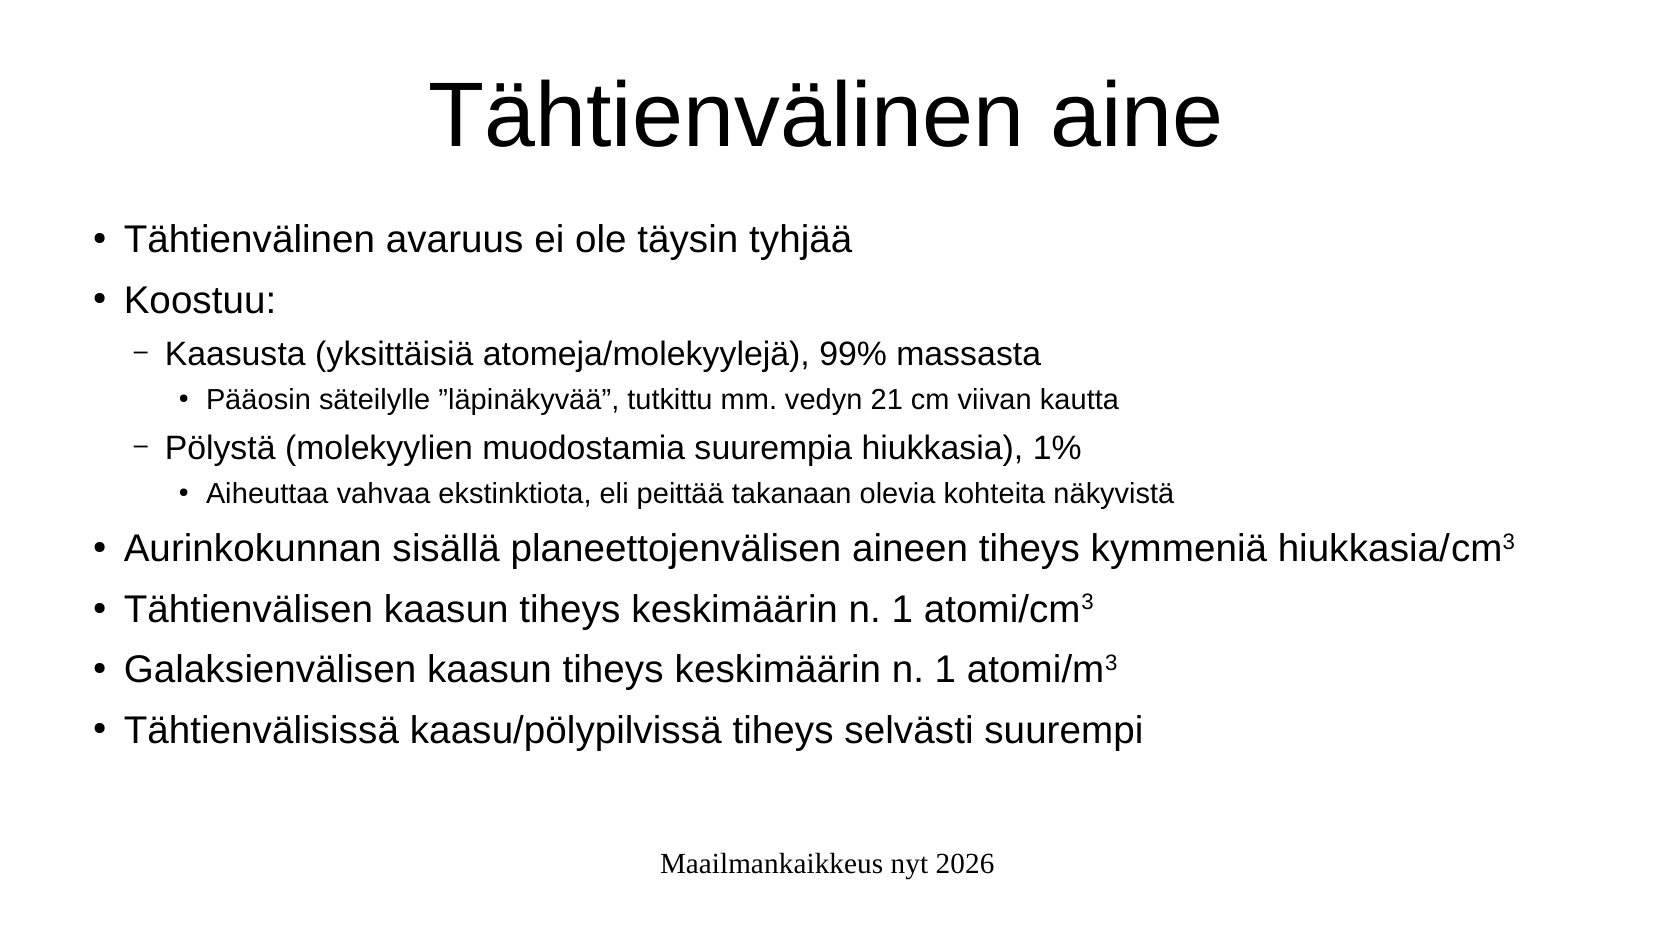

# Tähtienvälinen aine
Tähtienvälinen avaruus ei ole täysin tyhjää
Koostuu:
Kaasusta (yksittäisiä atomeja/molekyylejä), 99% massasta
Pääosin säteilylle ”läpinäkyvää”, tutkittu mm. vedyn 21 cm viivan kautta
Pölystä (molekyylien muodostamia suurempia hiukkasia), 1%
Aiheuttaa vahvaa ekstinktiota, eli peittää takanaan olevia kohteita näkyvistä
Aurinkokunnan sisällä planeettojenvälisen aineen tiheys kymmeniä hiukkasia/cm3
Tähtienvälisen kaasun tiheys keskimäärin n. 1 atomi/cm3
Galaksienvälisen kaasun tiheys keskimäärin n. 1 atomi/m3
Tähtienvälisissä kaasu/pölypilvissä tiheys selvästi suurempi